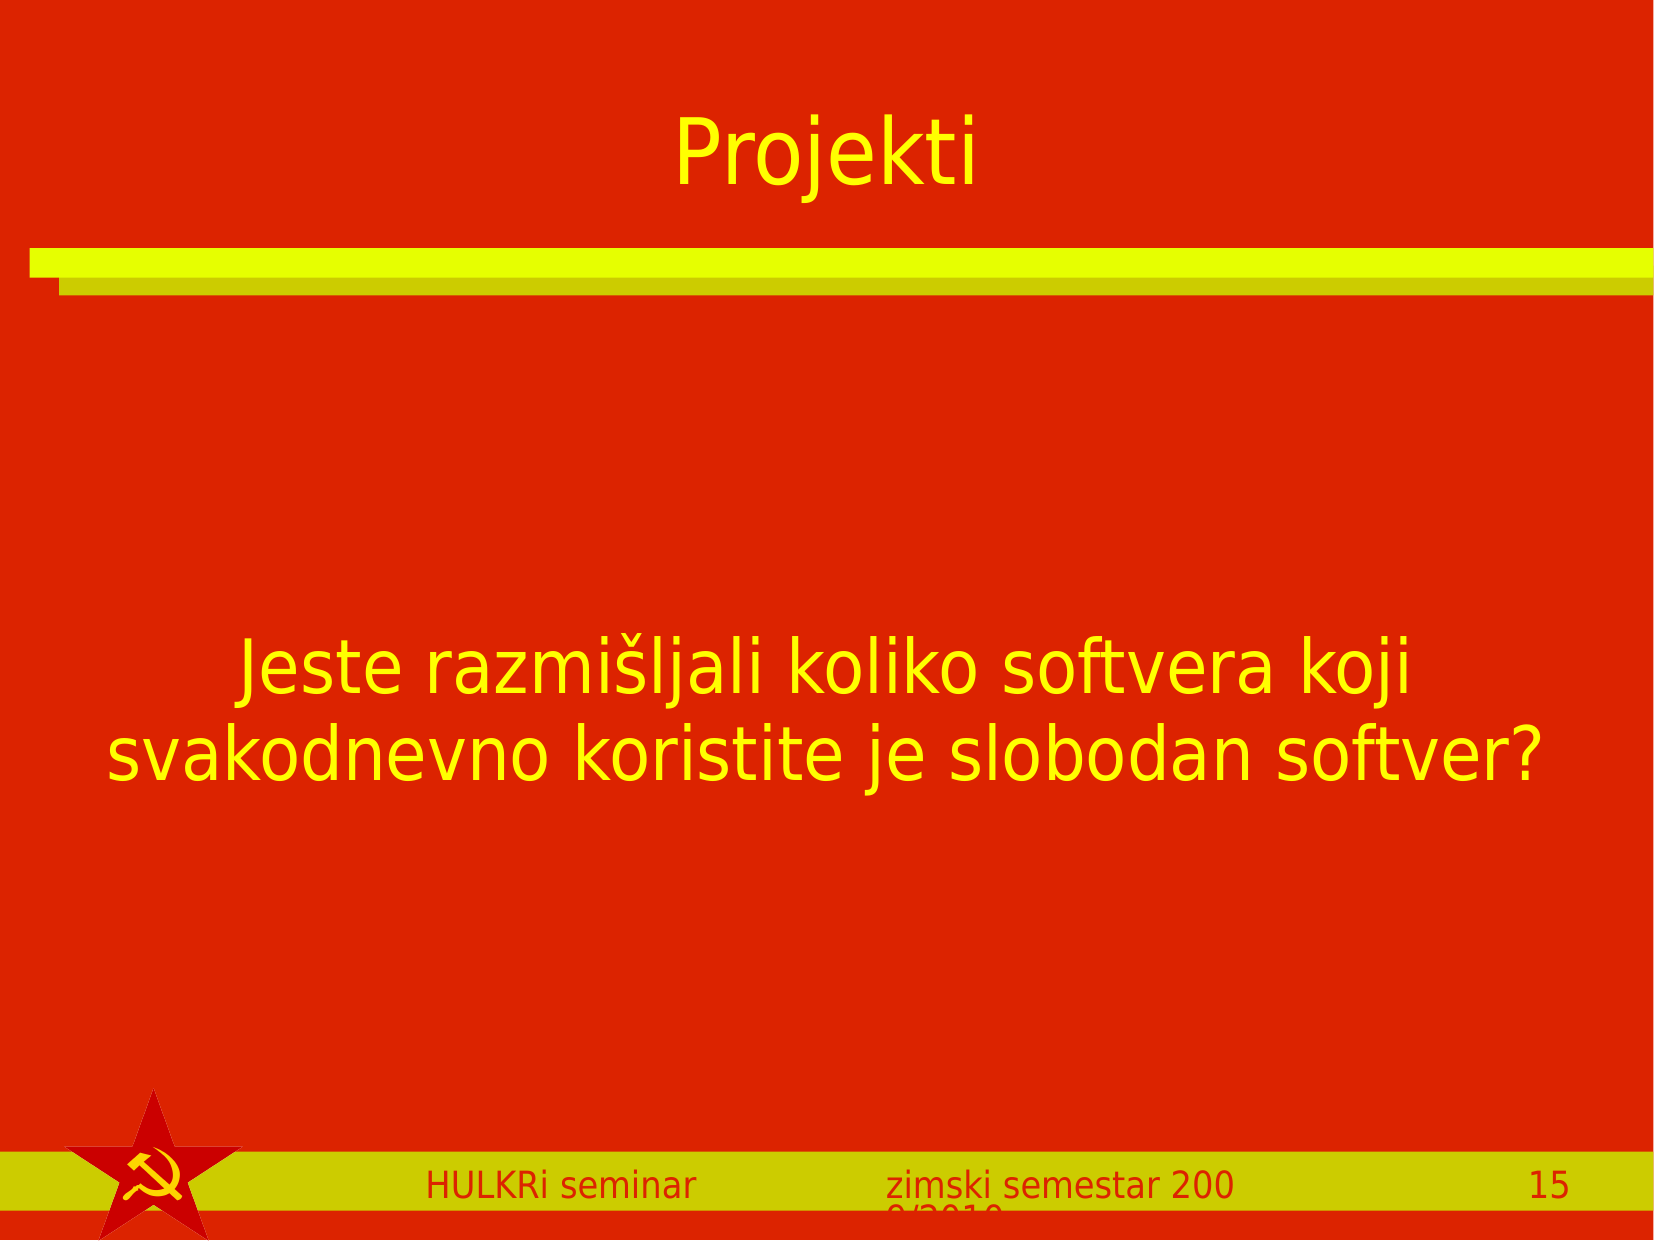

# Projekti
Jeste razmišljali koliko softvera koji svakodnevno koristite je slobodan softver?
HULKRi seminar
zimski semestar 2009/2010.
15